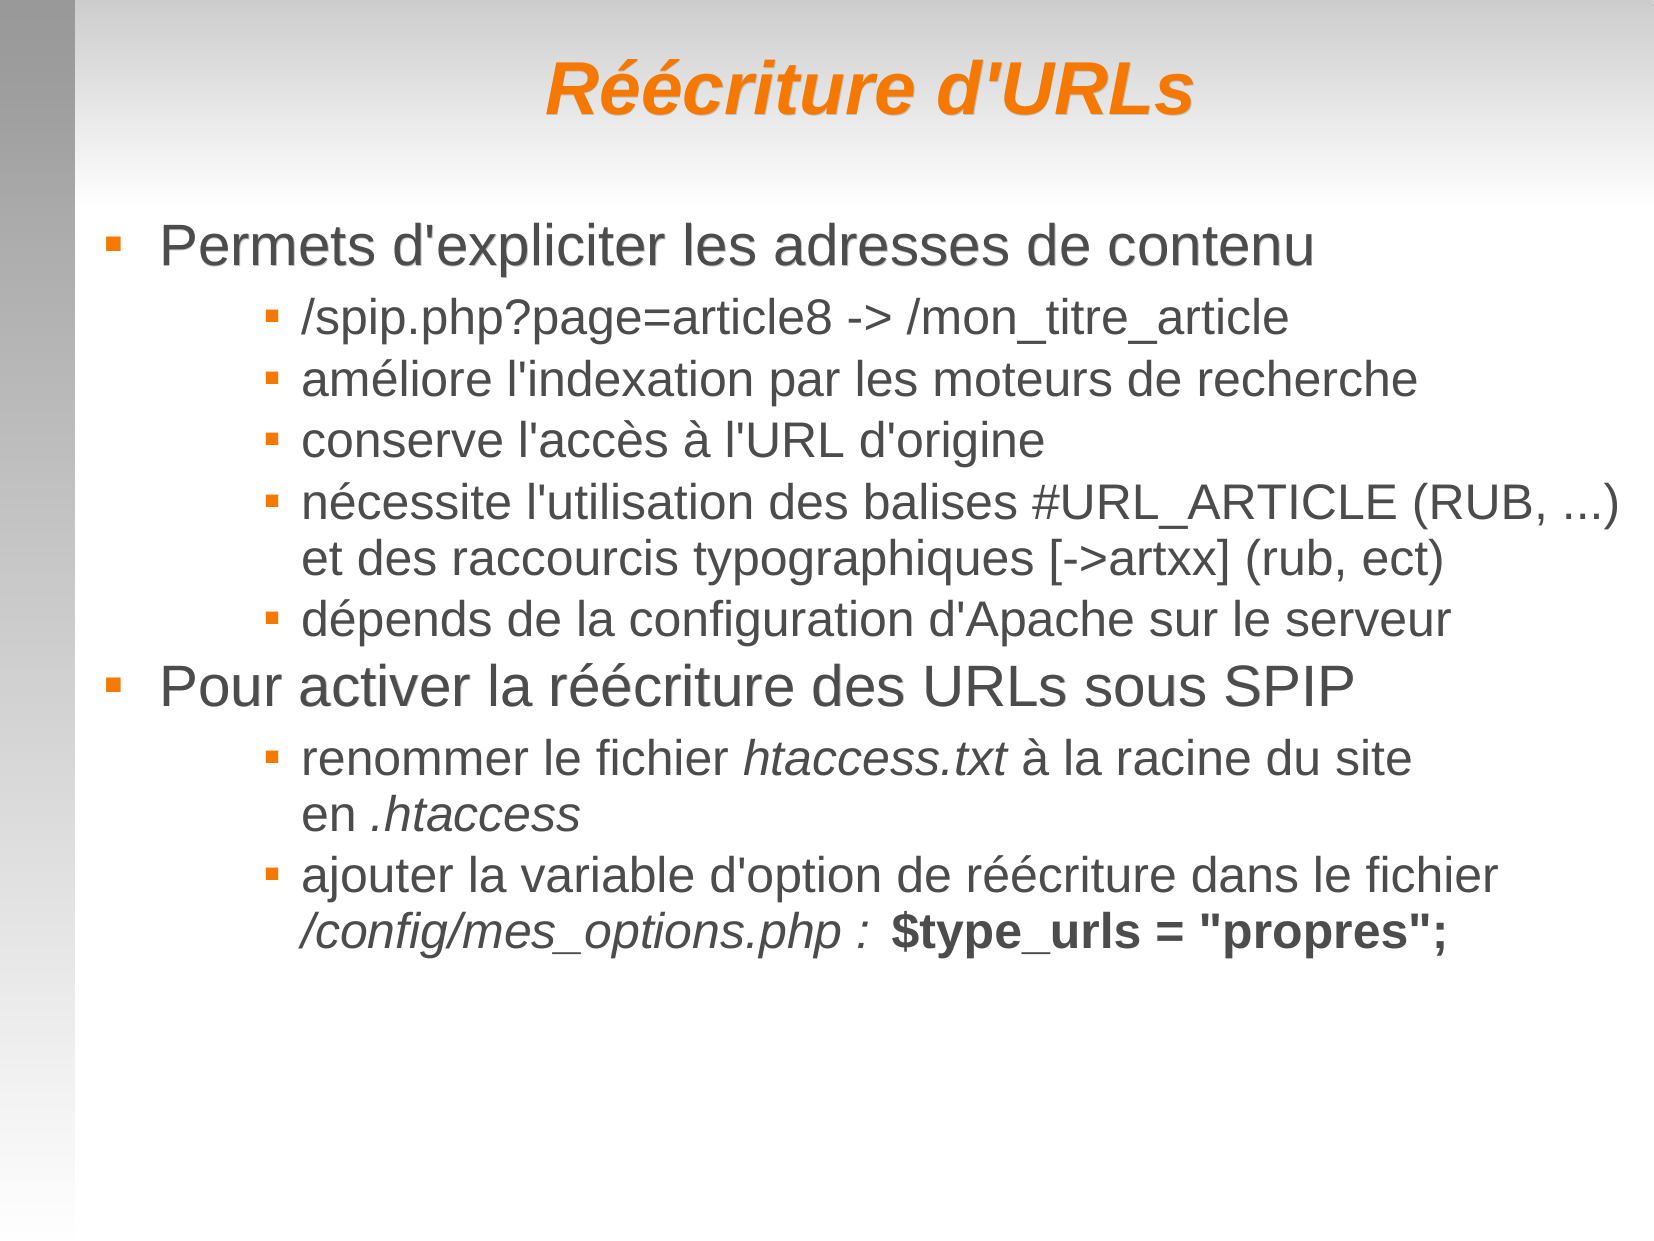

# Réécriture d'URLs
Permets d'expliciter les adresses de contenu
/spip.php?page=article8 -> /mon_titre_article
améliore l'indexation par les moteurs de recherche
conserve l'accès à l'URL d'origine
nécessite l'utilisation des balises #URL_ARTICLE (RUB, ...) et des raccourcis typographiques [->artxx] (rub, ect)
dépends de la configuration d'Apache sur le serveur
Pour activer la réécriture des URLs sous SPIP
renommer le fichier htaccess.txt à la racine du site en .htaccess
ajouter la variable d'option de réécriture dans le fichier /config/mes_options.php : 	$type_urls = "propres";